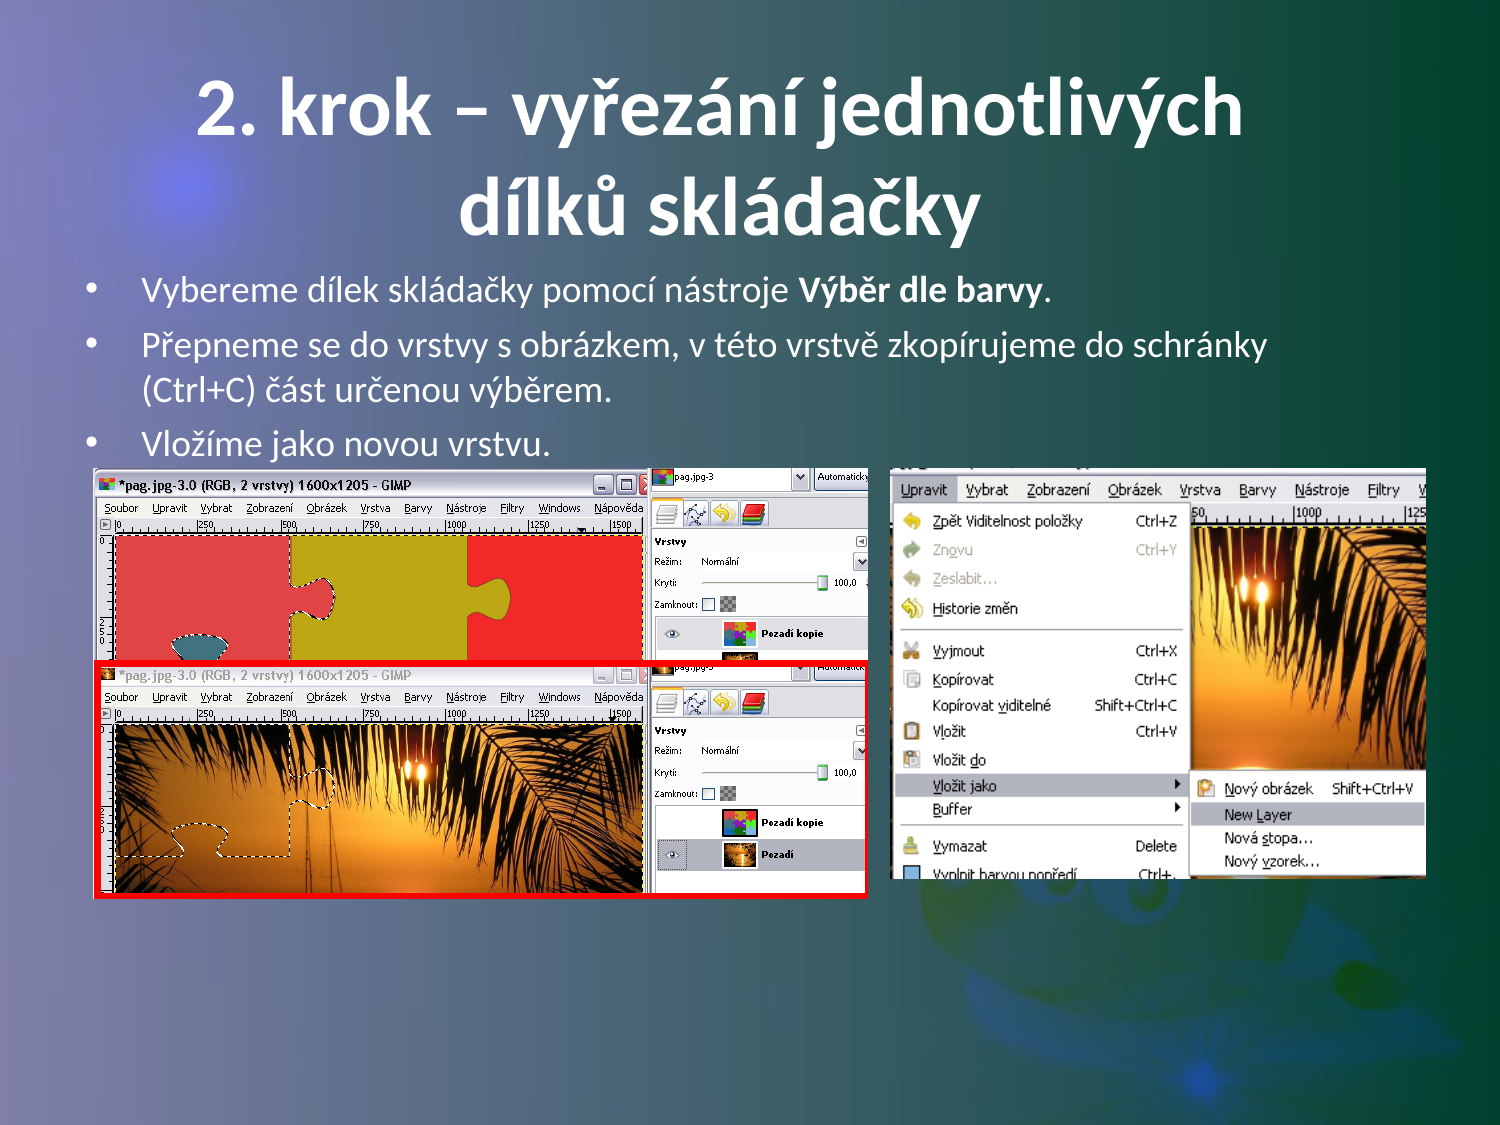

2. krok – vyřezání jednotlivých dílků skládačky
# Vybereme dílek skládačky pomocí nástroje Výběr dle barvy.
Přepneme se do vrstvy s obrázkem, v této vrstvě zkopírujeme do schránky (Ctrl+C) část určenou výběrem.
Vložíme jako novou vrstvu.